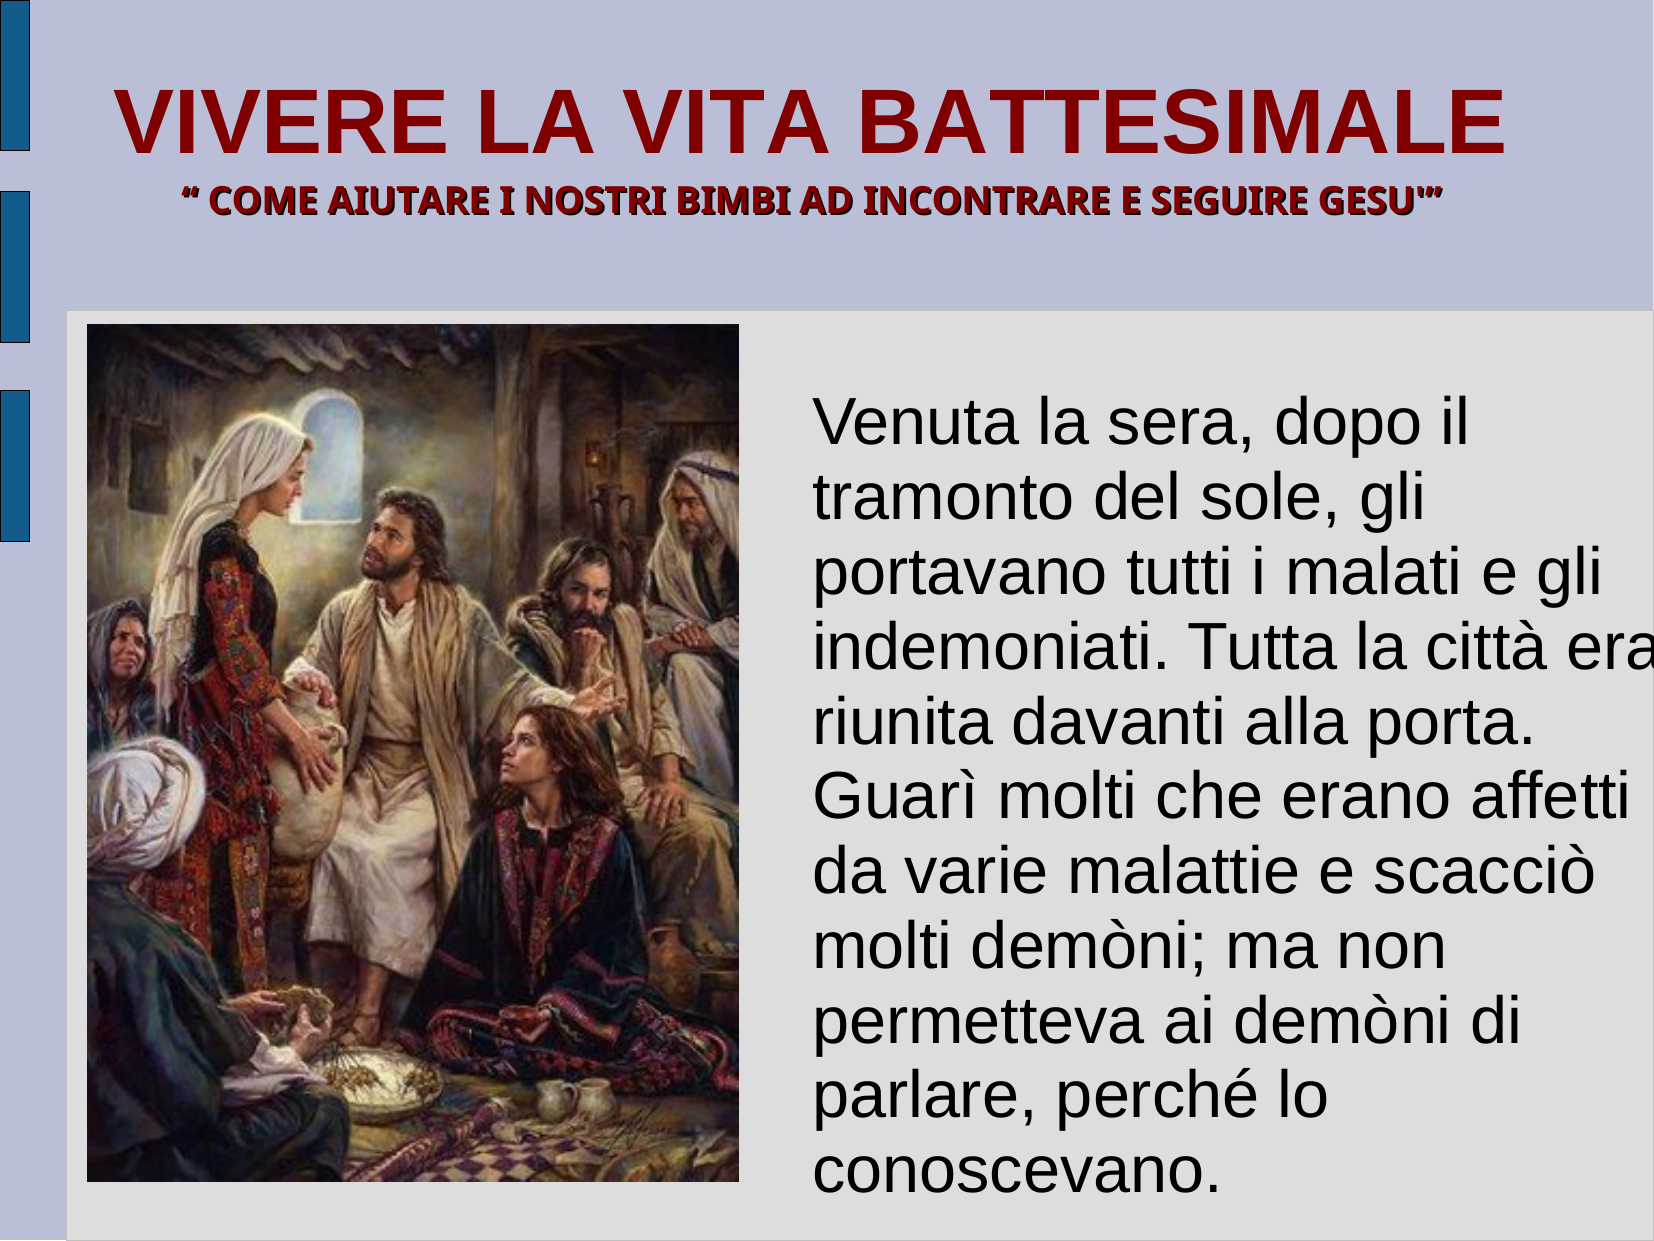

# VIVERE LA VITA BATTESIMALE “ COME AIUTARE I NOSTRI BIMBI AD INCONTRARE E SEGUIRE GESU'”
Venuta la sera, dopo il tramonto del sole, gli portavano tutti i malati e gli indemoniati. Tutta la città era riunita davanti alla porta. Guarì molti che erano affetti da varie malattie e scacciò molti demòni; ma non permetteva ai demòni di parlare, perché lo conoscevano.